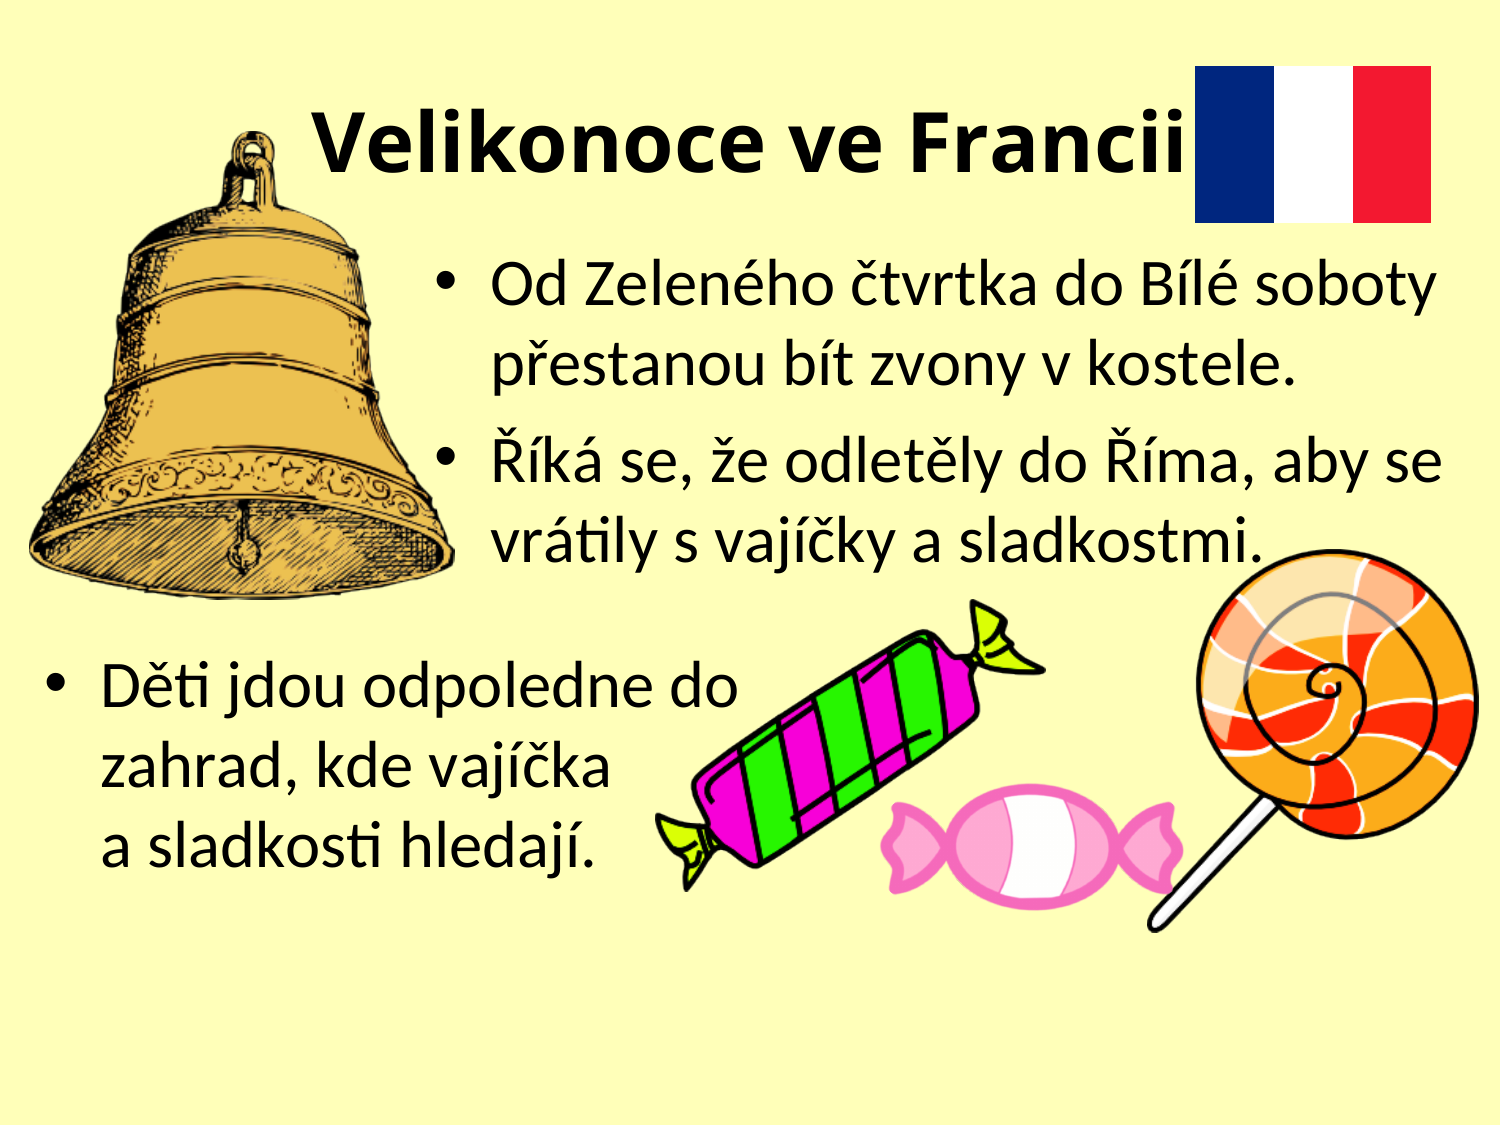

# Velikonoce ve Francii
Od Zeleného čtvrtka do Bílé soboty přestanou bít zvony v kostele.
Říká se, že odletěly do Říma, aby se vrátily s vajíčky a sladkostmi.
Děti jdou odpoledne do zahrad, kde vajíčka
a sladkosti hledají.